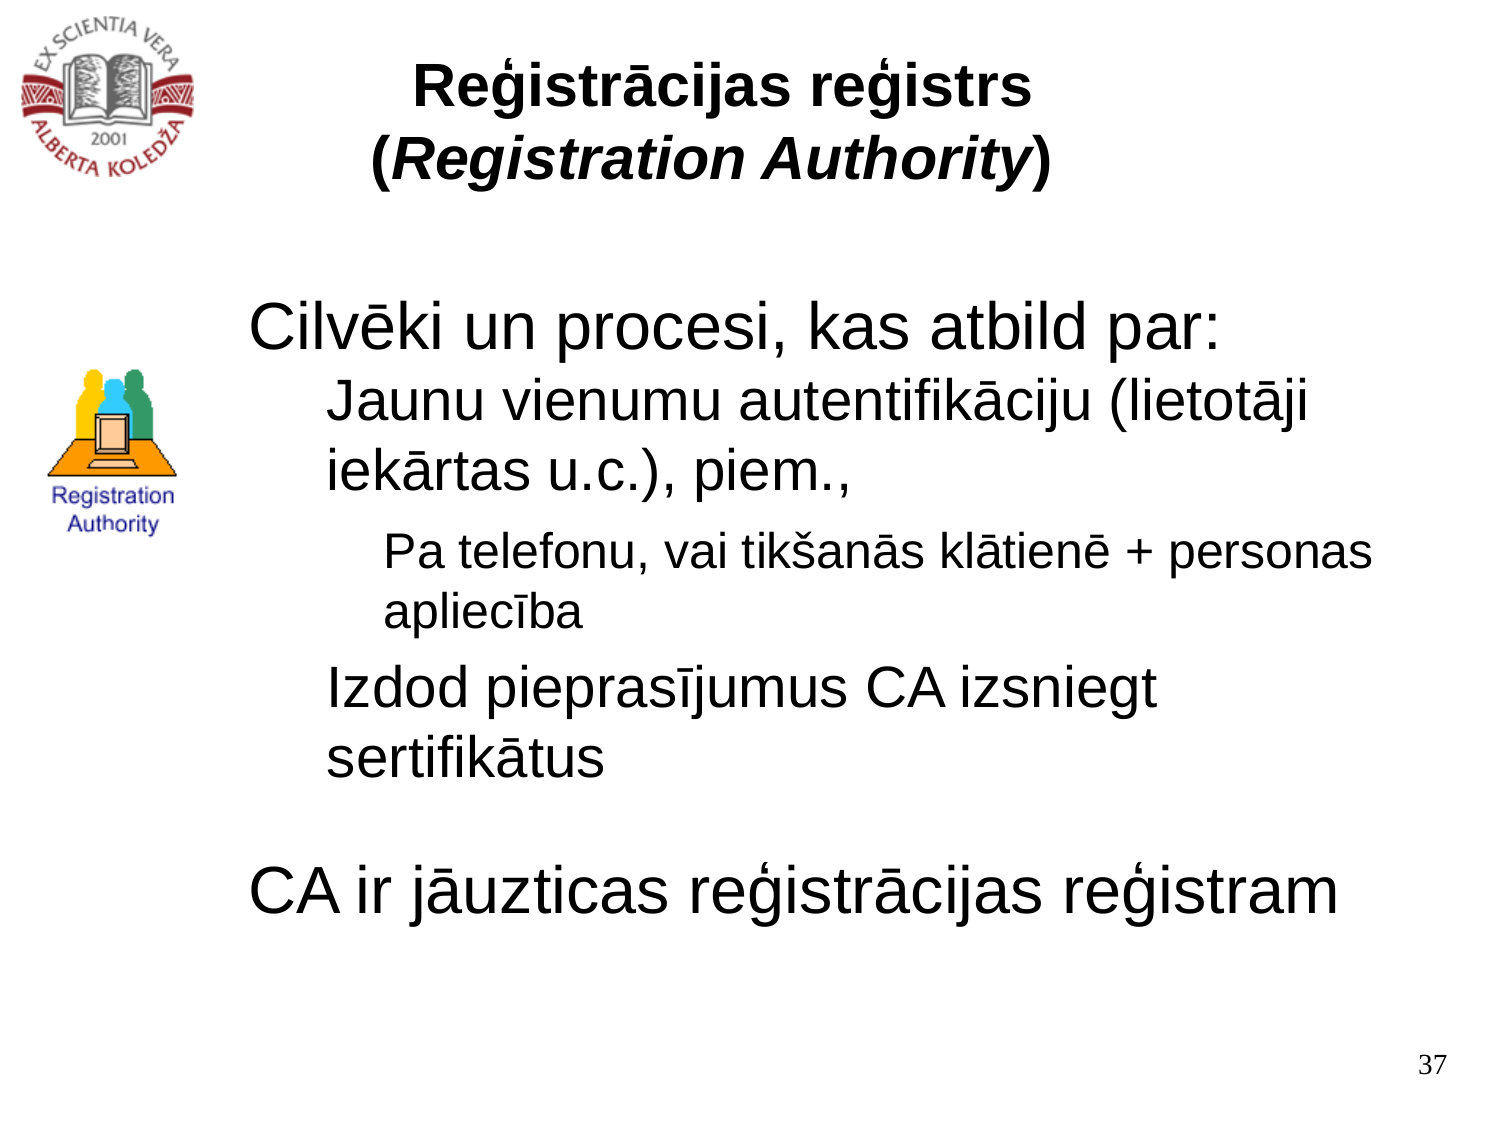

# Reģistrācijas reģistrs (Registration Authority)
Cilvēki un procesi, kas atbild par:
Jaunu vienumu autentifikāciju (lietotāji iekārtas u.c.), piem.,
Pa telefonu, vai tikšanās klātienē + personas apliecība
Izdod pieprasījumus CA izsniegt sertifikātus
CA ir jāuzticas reģistrācijas reģistram